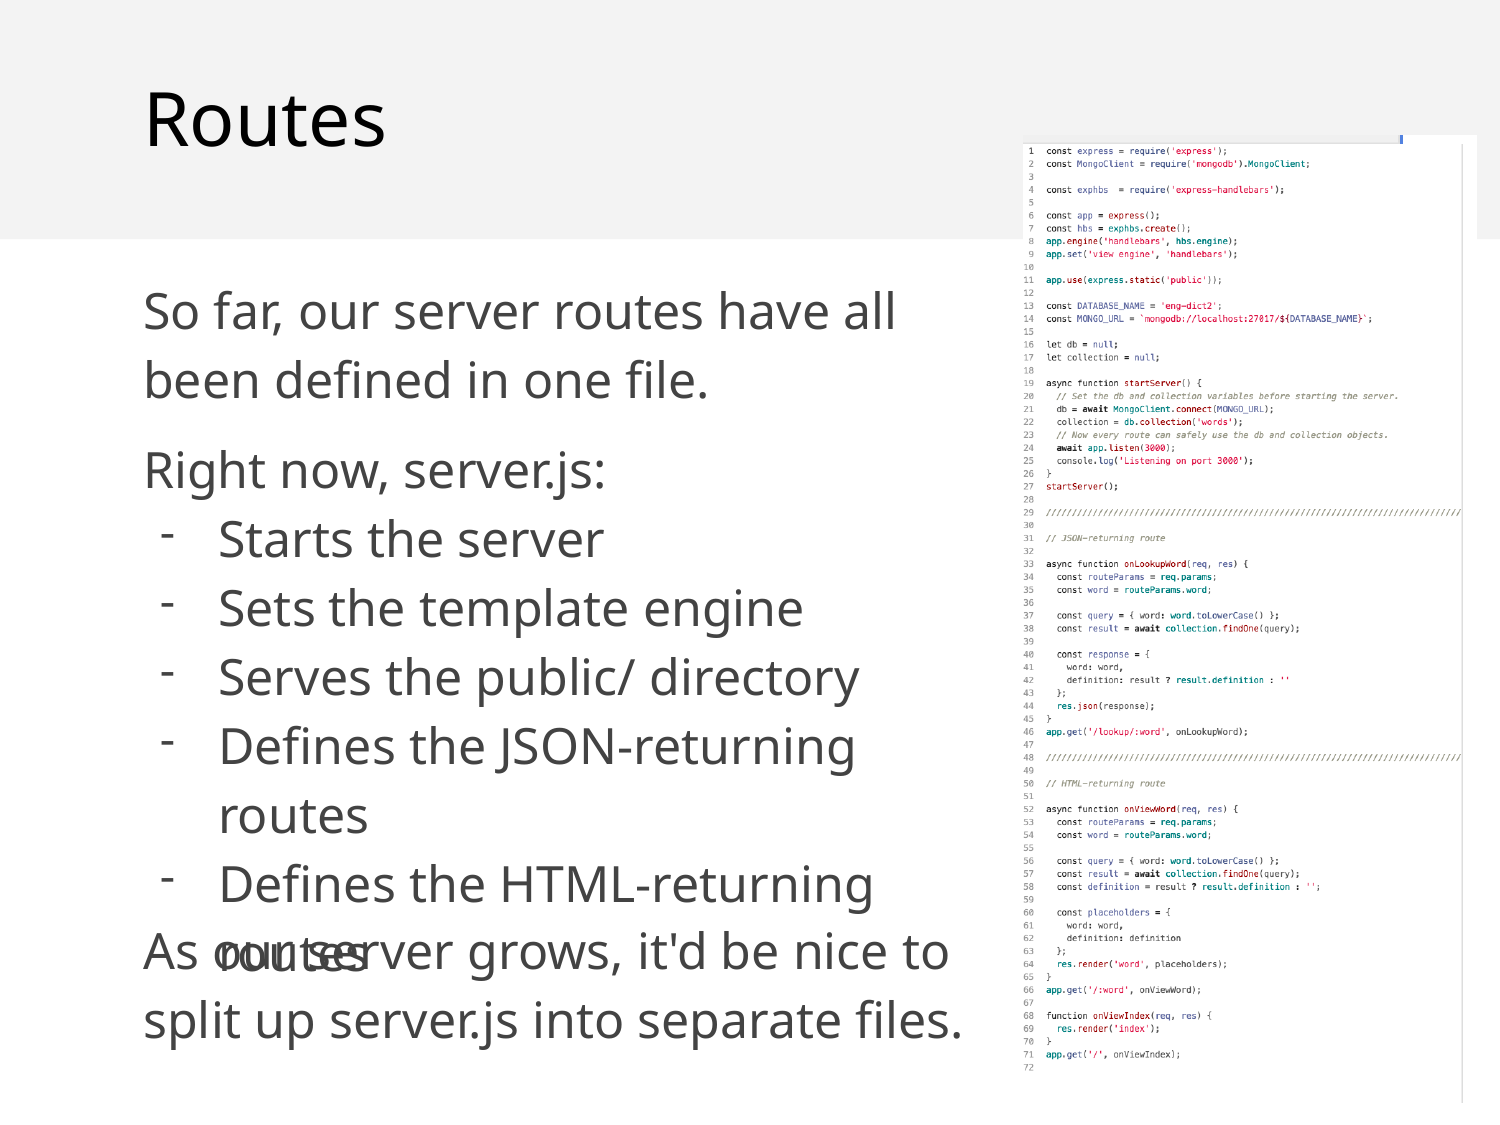

# Routes
So far, our server routes have all been defined in one file.
Right now, server.js:
Starts the server
Sets the template engine
Serves the public/ directory
Defines the JSON-returning routes
Defines the HTML-returning routes
As our server grows, it'd be nice to split up server.js into separate files.